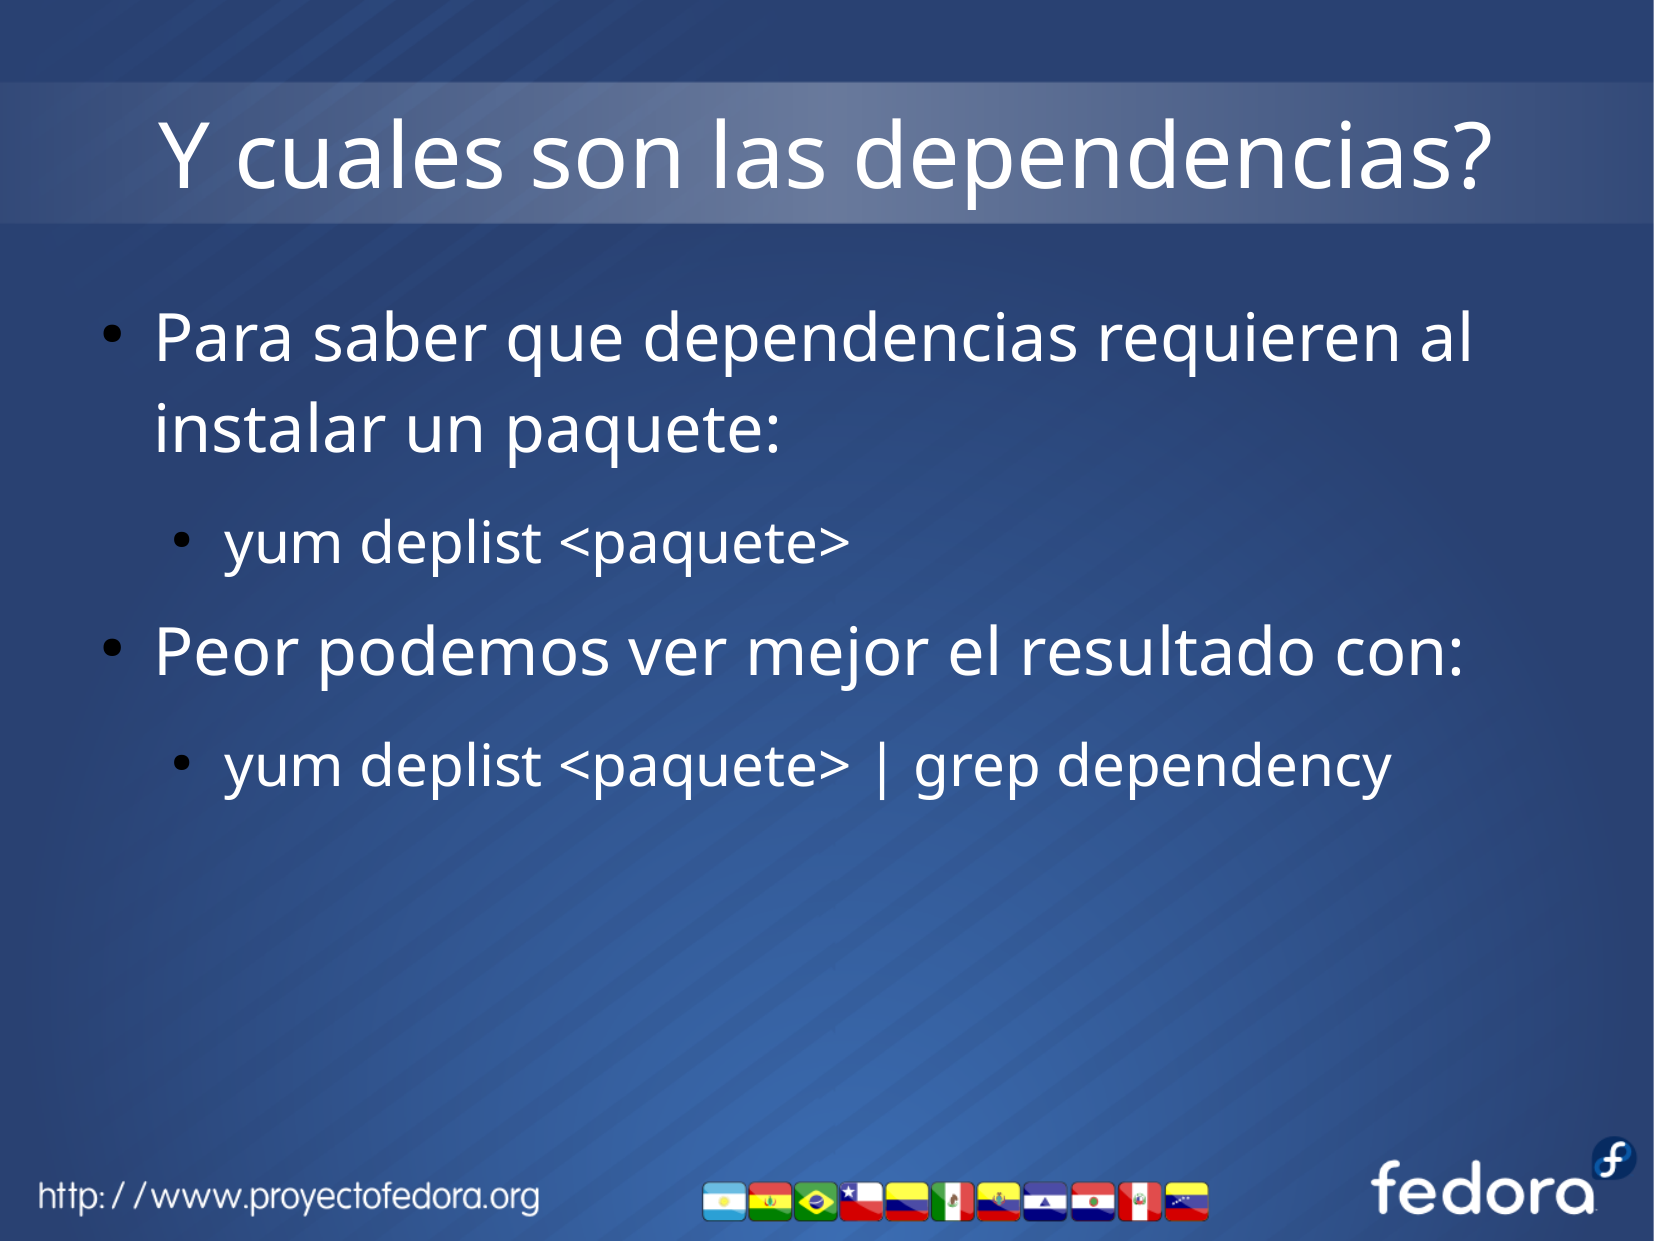

# Y cuales son las dependencias?
Para saber que dependencias requieren al instalar un paquete:
yum deplist <paquete>
Peor podemos ver mejor el resultado con:
yum deplist <paquete> | grep dependency